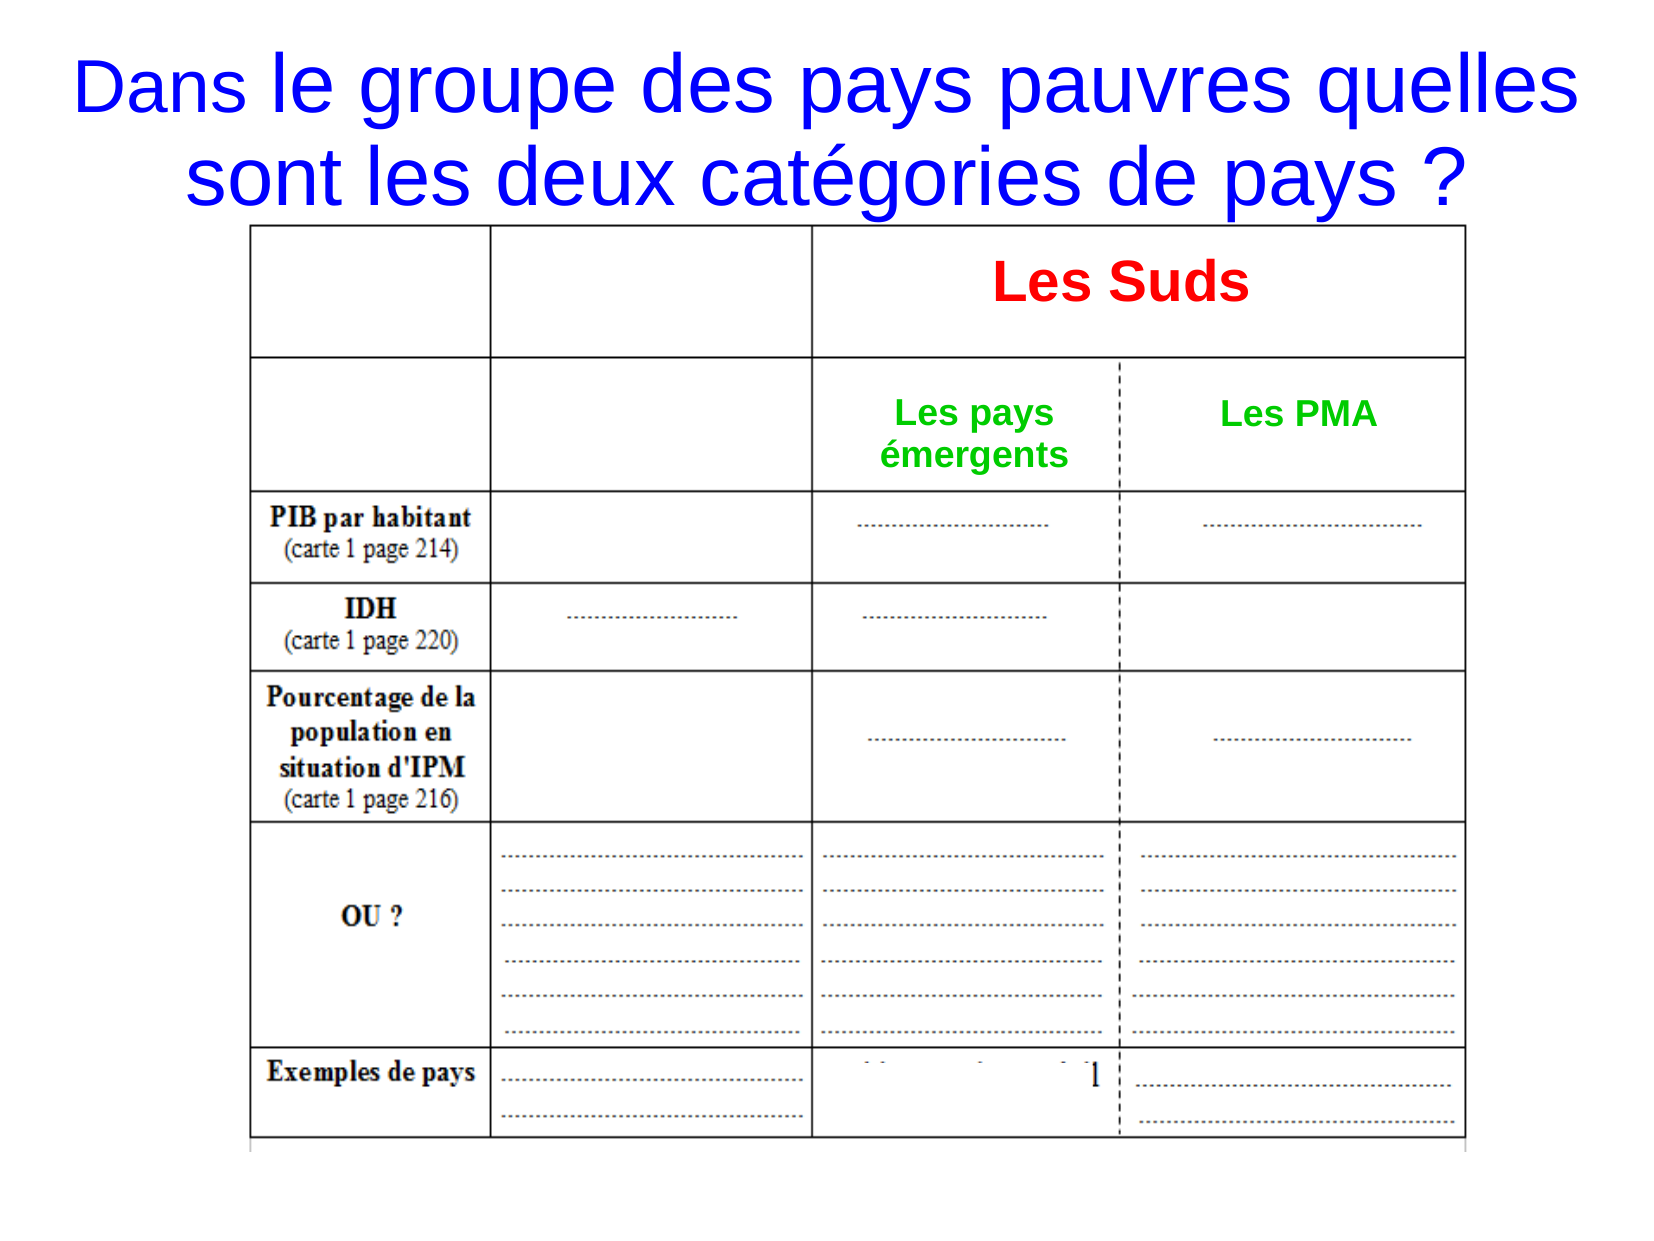

Dans le groupe des pays pauvres quelles sont les deux catégories de pays ?
Les Suds
Les pays émergents
Les PMA